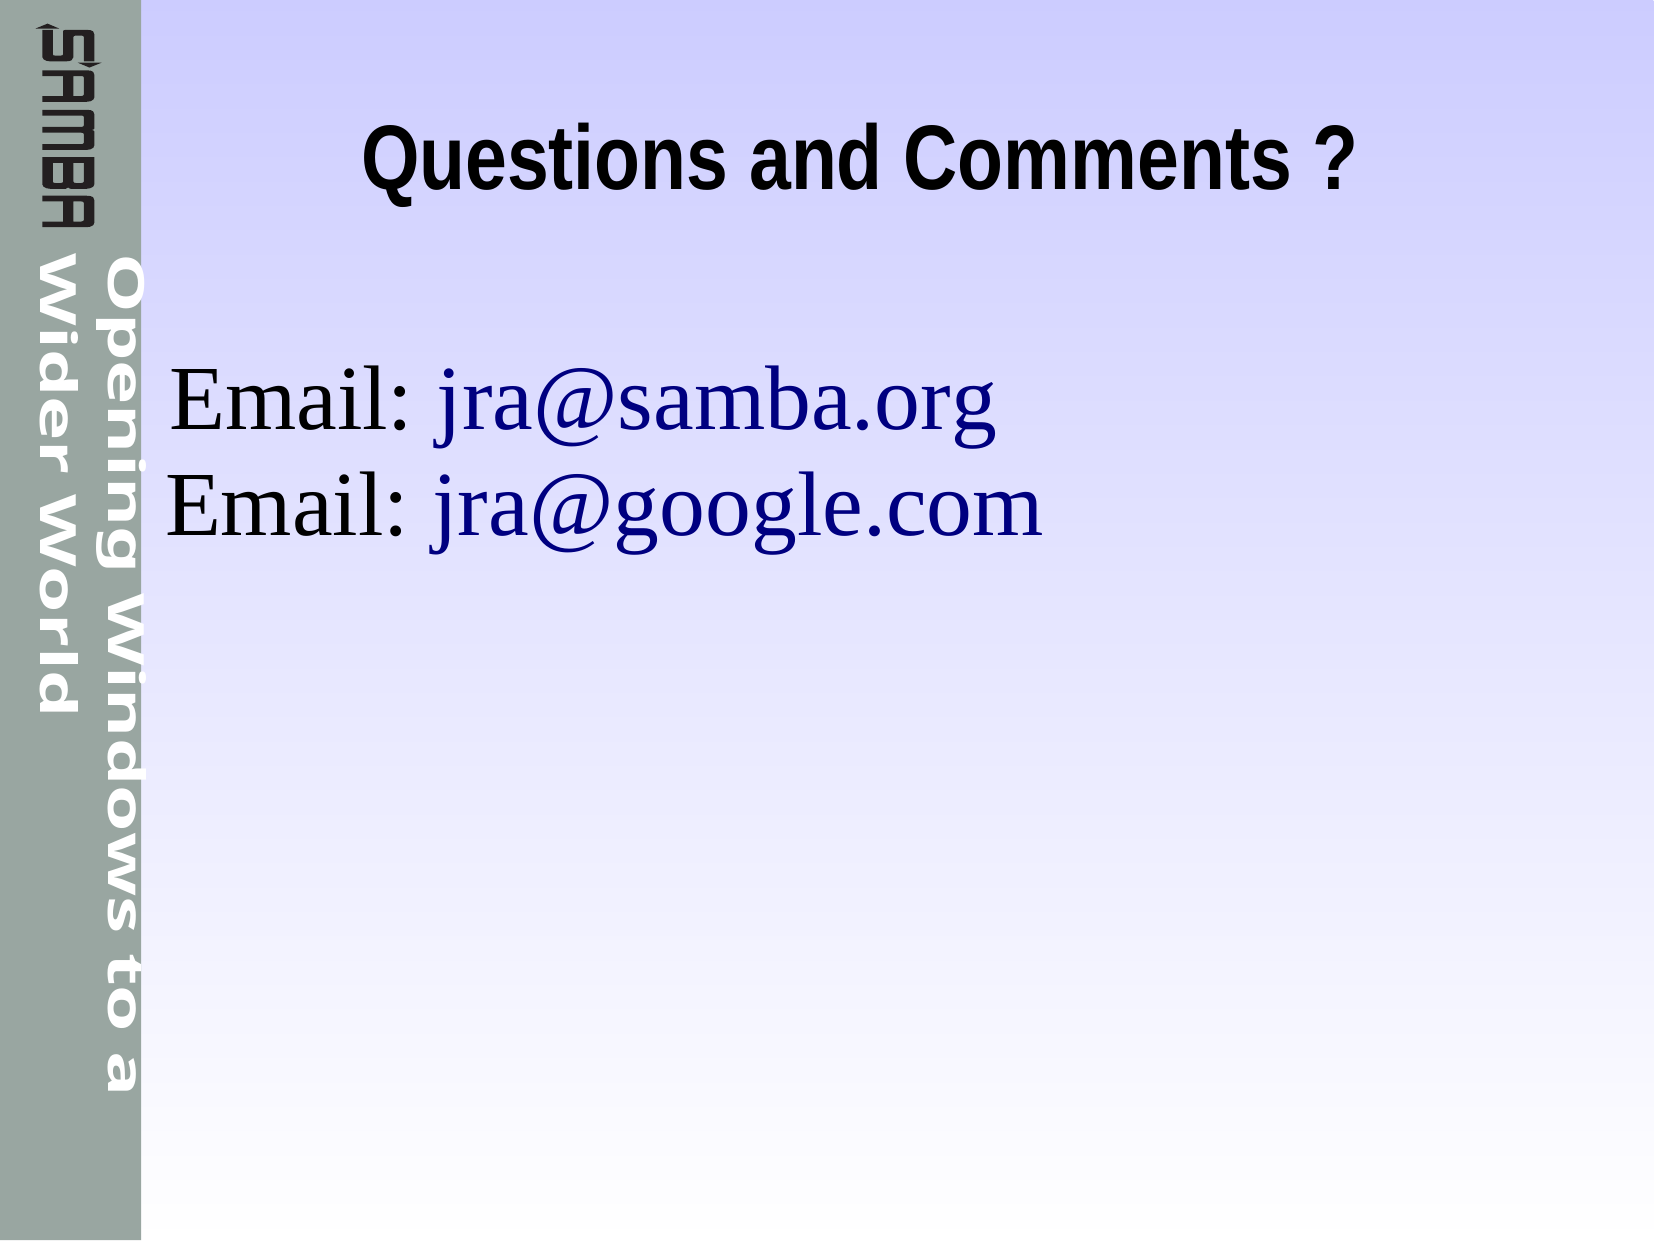

# Questions and Comments ?
Email: jra@samba.org
Email: jra@google.com